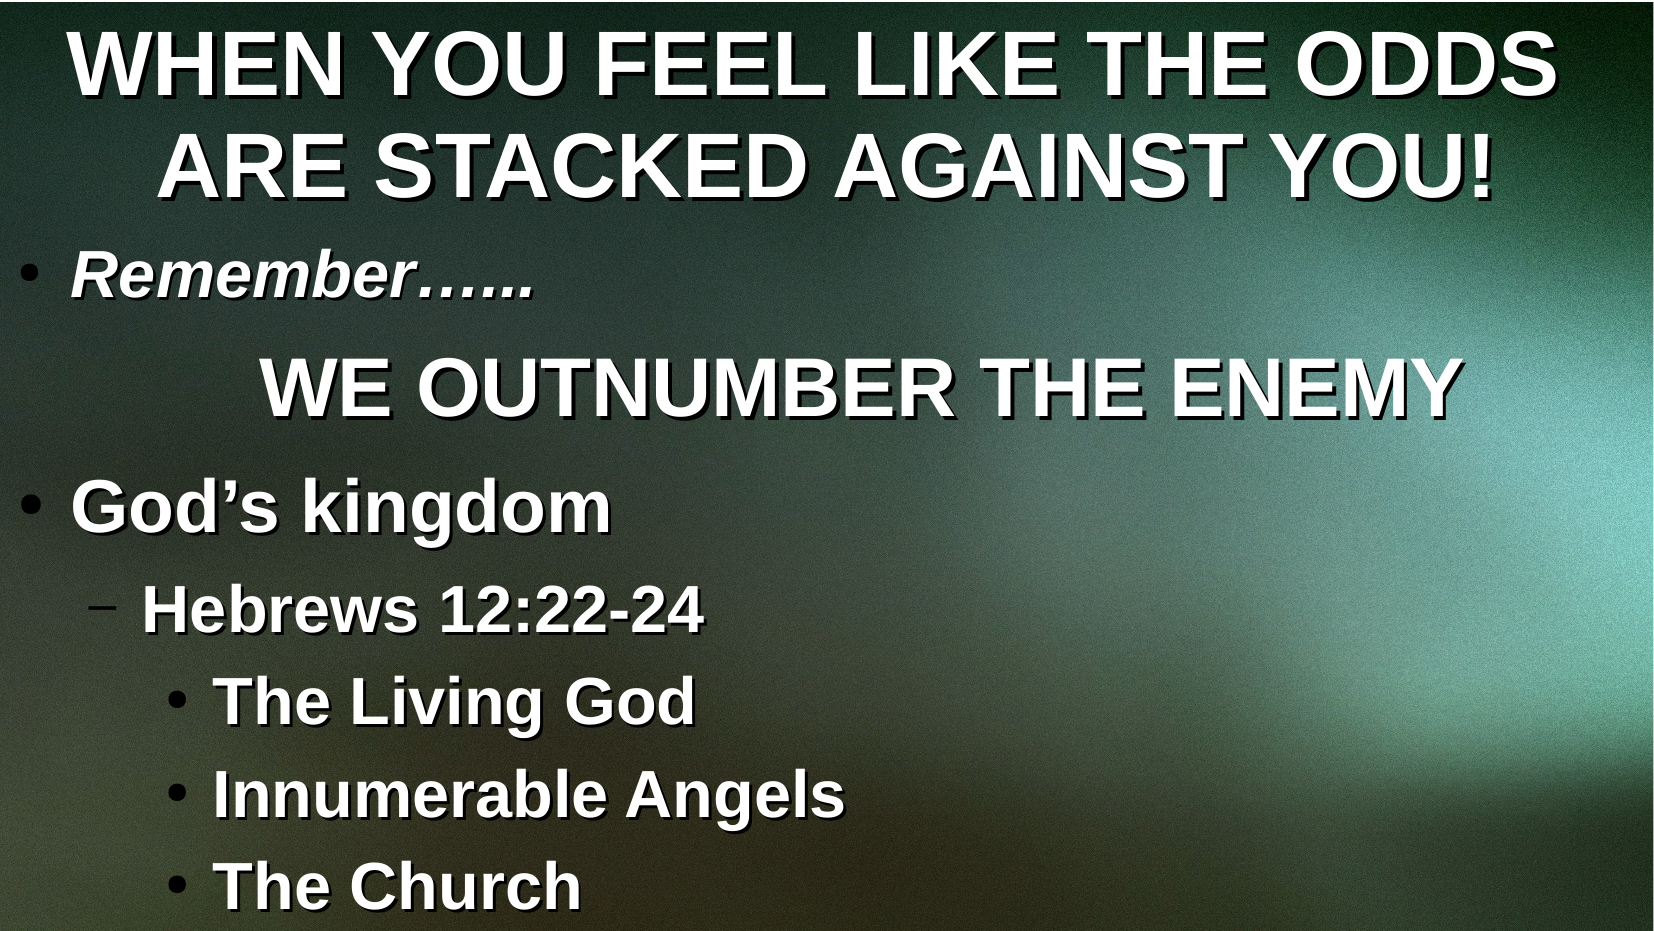

# WHEN YOU FEEL LIKE THE ODDS ARE STACKED AGAINST YOU!
Remember…...
WE OUTNUMBER THE ENEMY
God’s kingdom
Hebrews 12:22-24
The Living God
Innumerable Angels
The Church